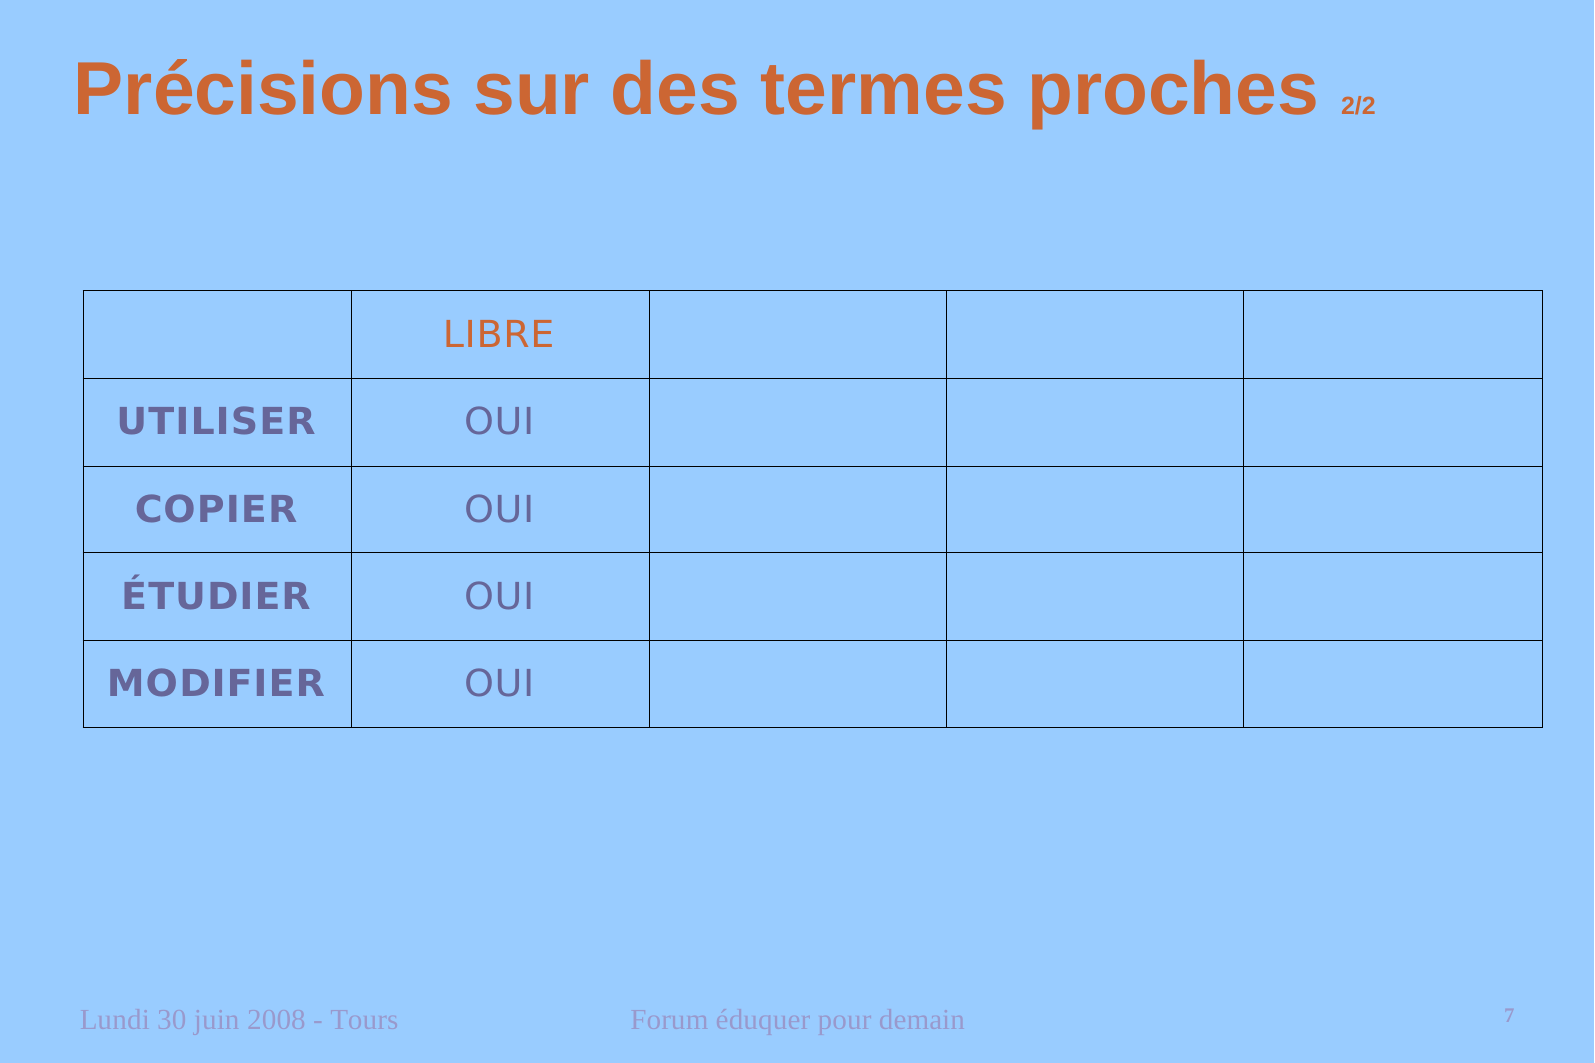

# Précisions sur des termes proches 2/2
7